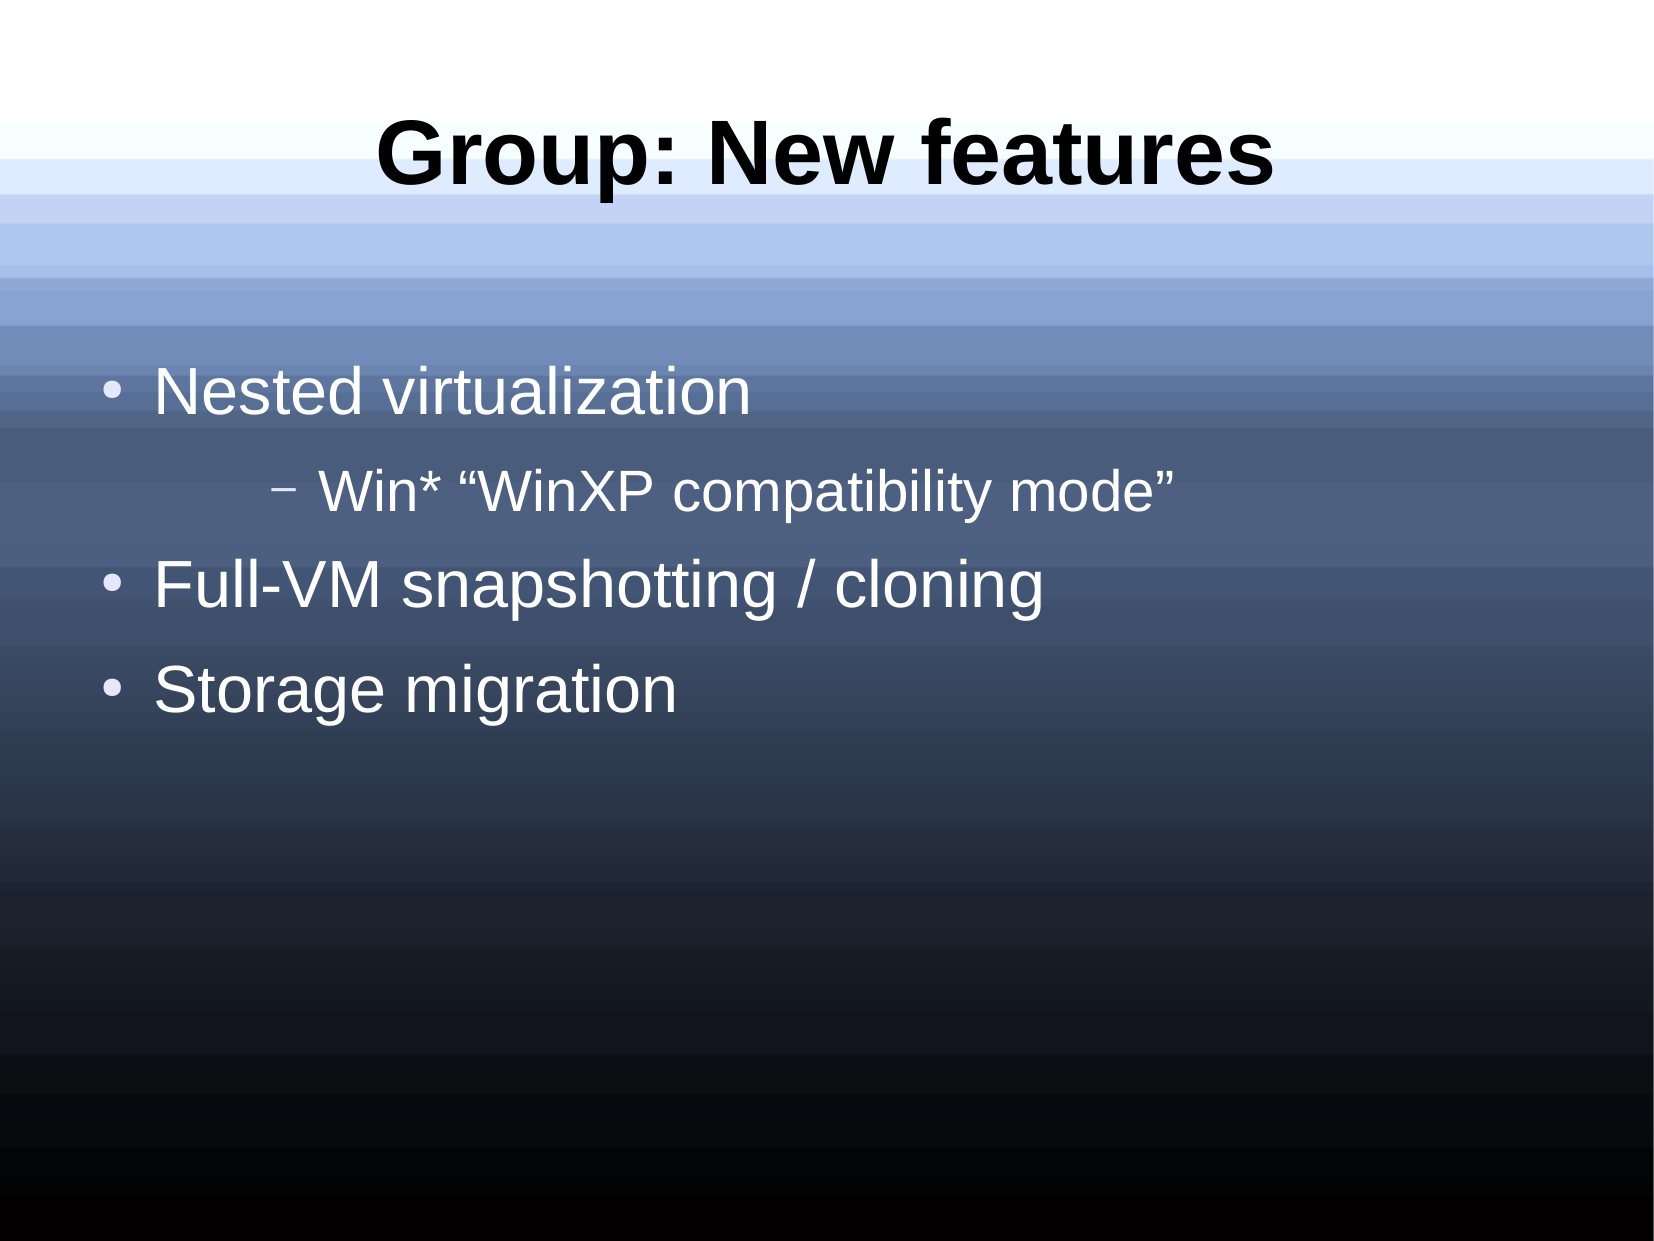

# Group: New features
Nested virtualization
Win* “WinXP compatibility mode”
Full-VM snapshotting / cloning
Storage migration